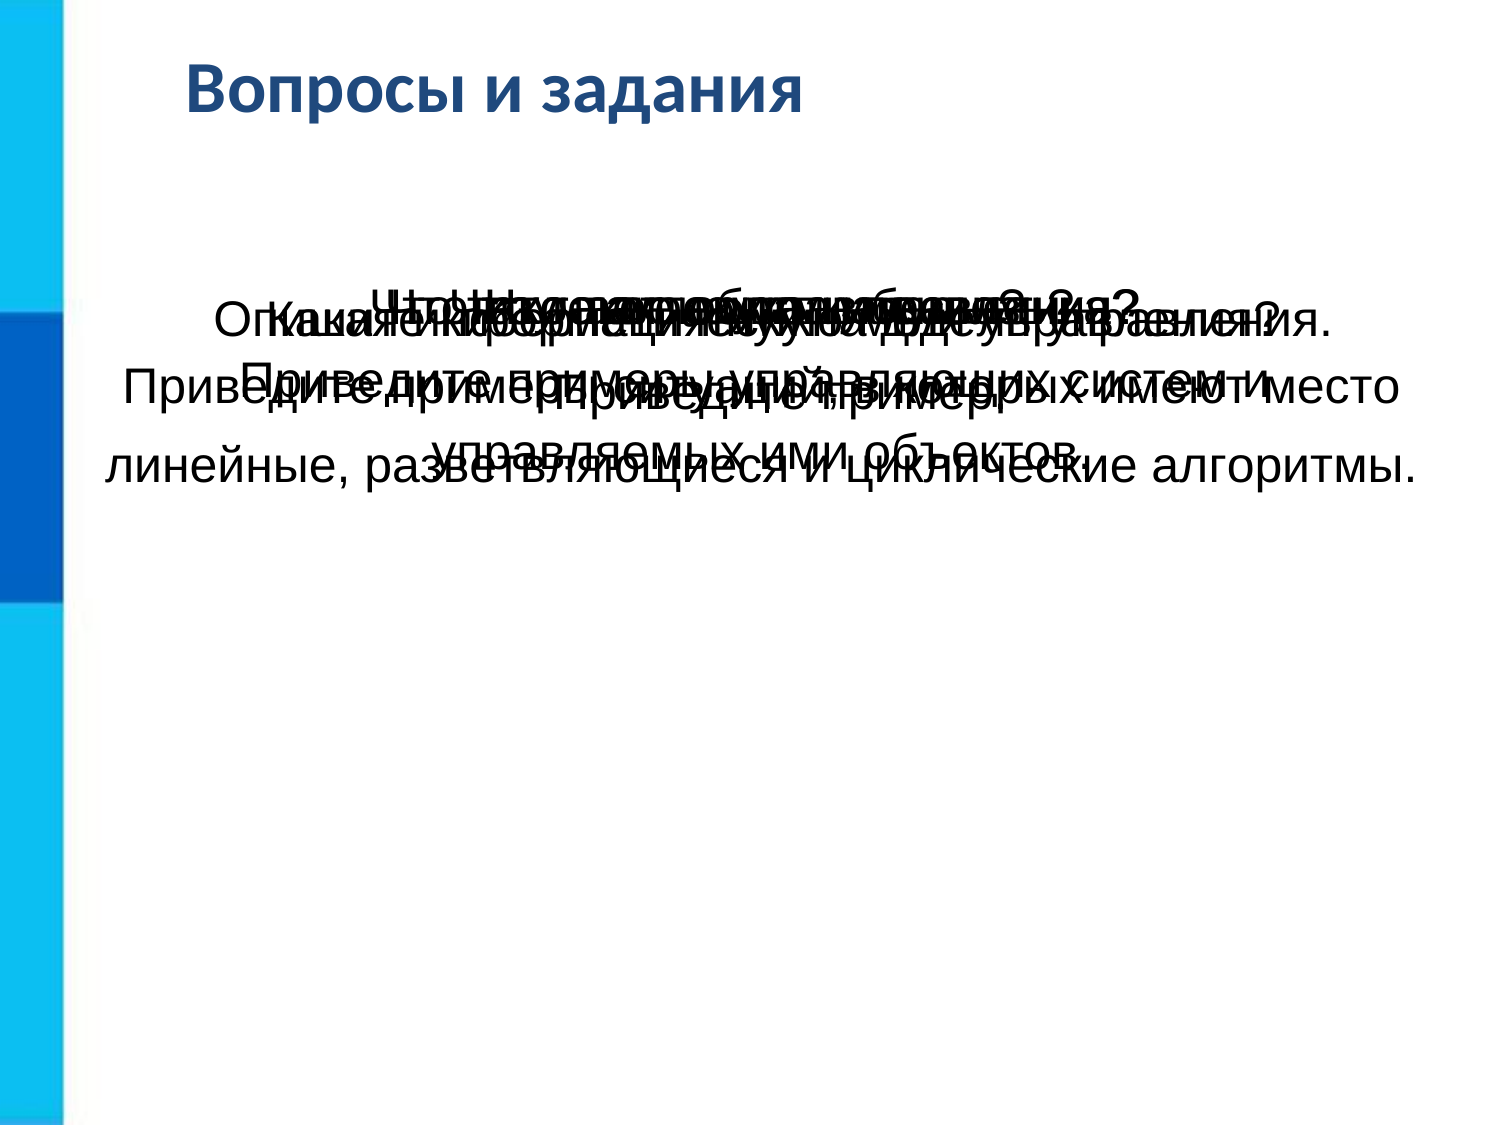

Вопросы и задания
Что такое управление?
Приведите примеры управляющих систем и
управляемых ими объектов.
Что такое алгоритм управления?
Приведите примеры ситуаций, в которых имеют место
линейные, разветвляющиеся и циклические алгоритмы.
Что изучает наука кибернетика?
Что такое обратная связь?
Какая информация нужна для управления?
 Приведите пример.
Опишите кибернетическую модель управления.